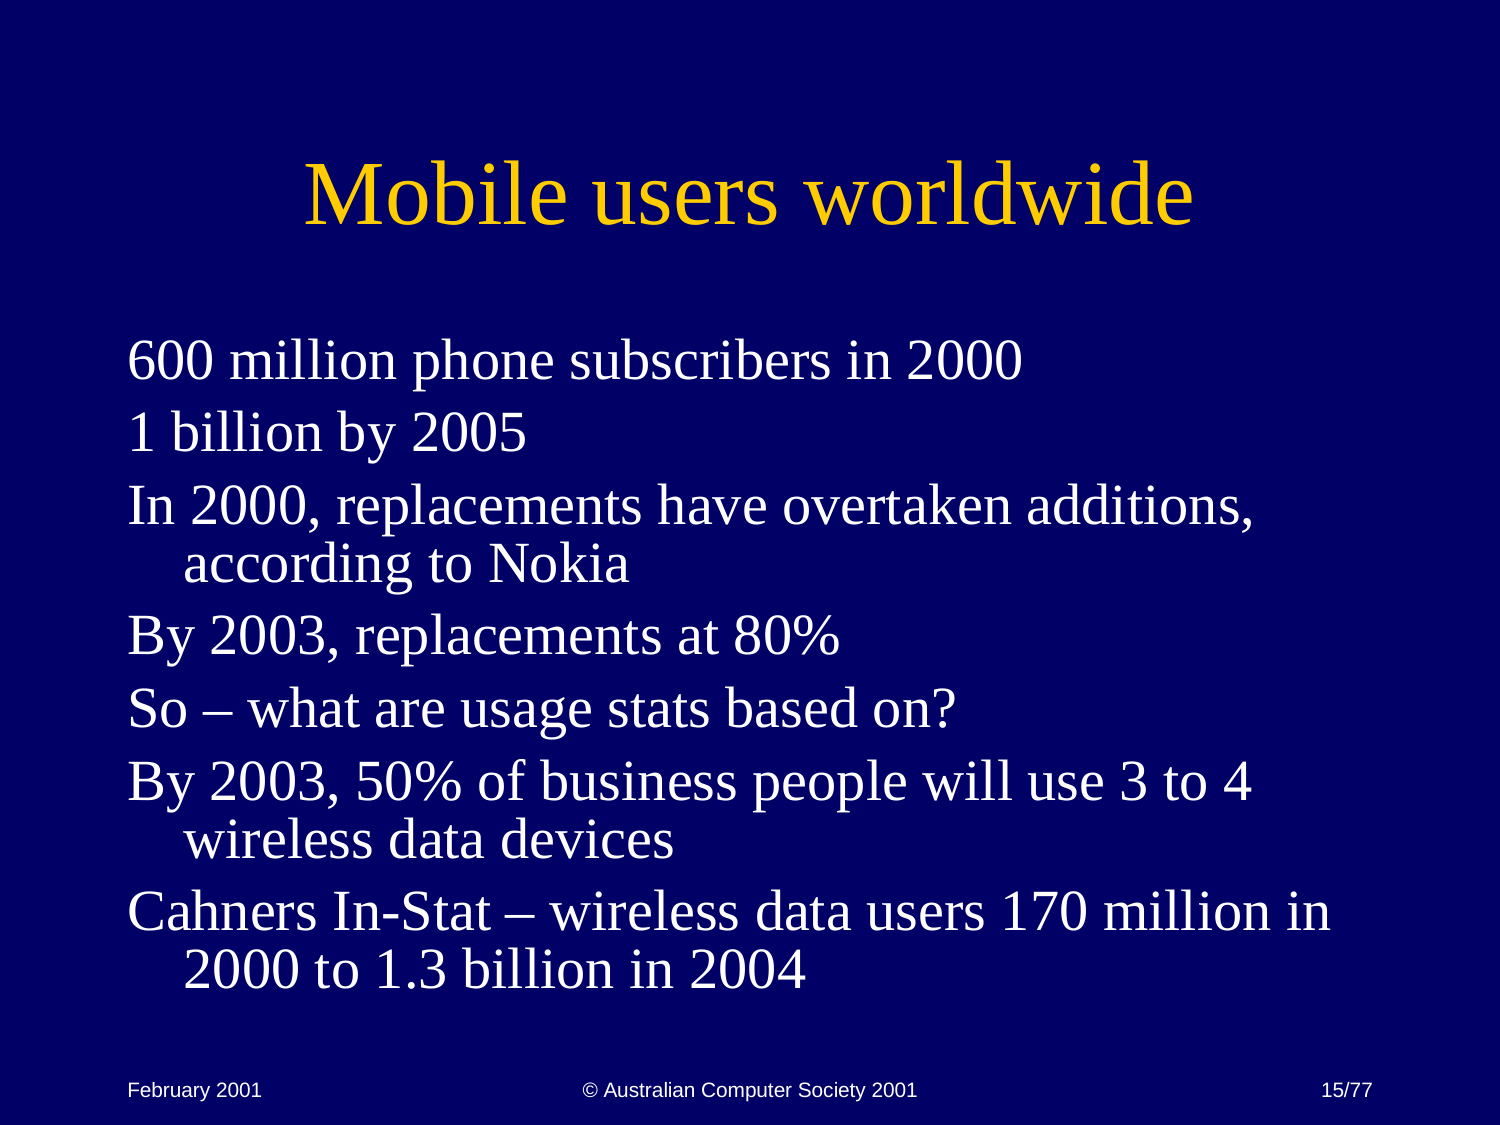

# Mobile users worldwide
600 million phone subscribers in 2000
1 billion by 2005
In 2000, replacements have overtaken additions, according to Nokia
By 2003, replacements at 80%
So – what are usage stats based on?
By 2003, 50% of business people will use 3 to 4 wireless data devices
Cahners In-Stat – wireless data users 170 million in 2000 to 1.3 billion in 2004
February 2001
© Australian Computer Society 2001
15